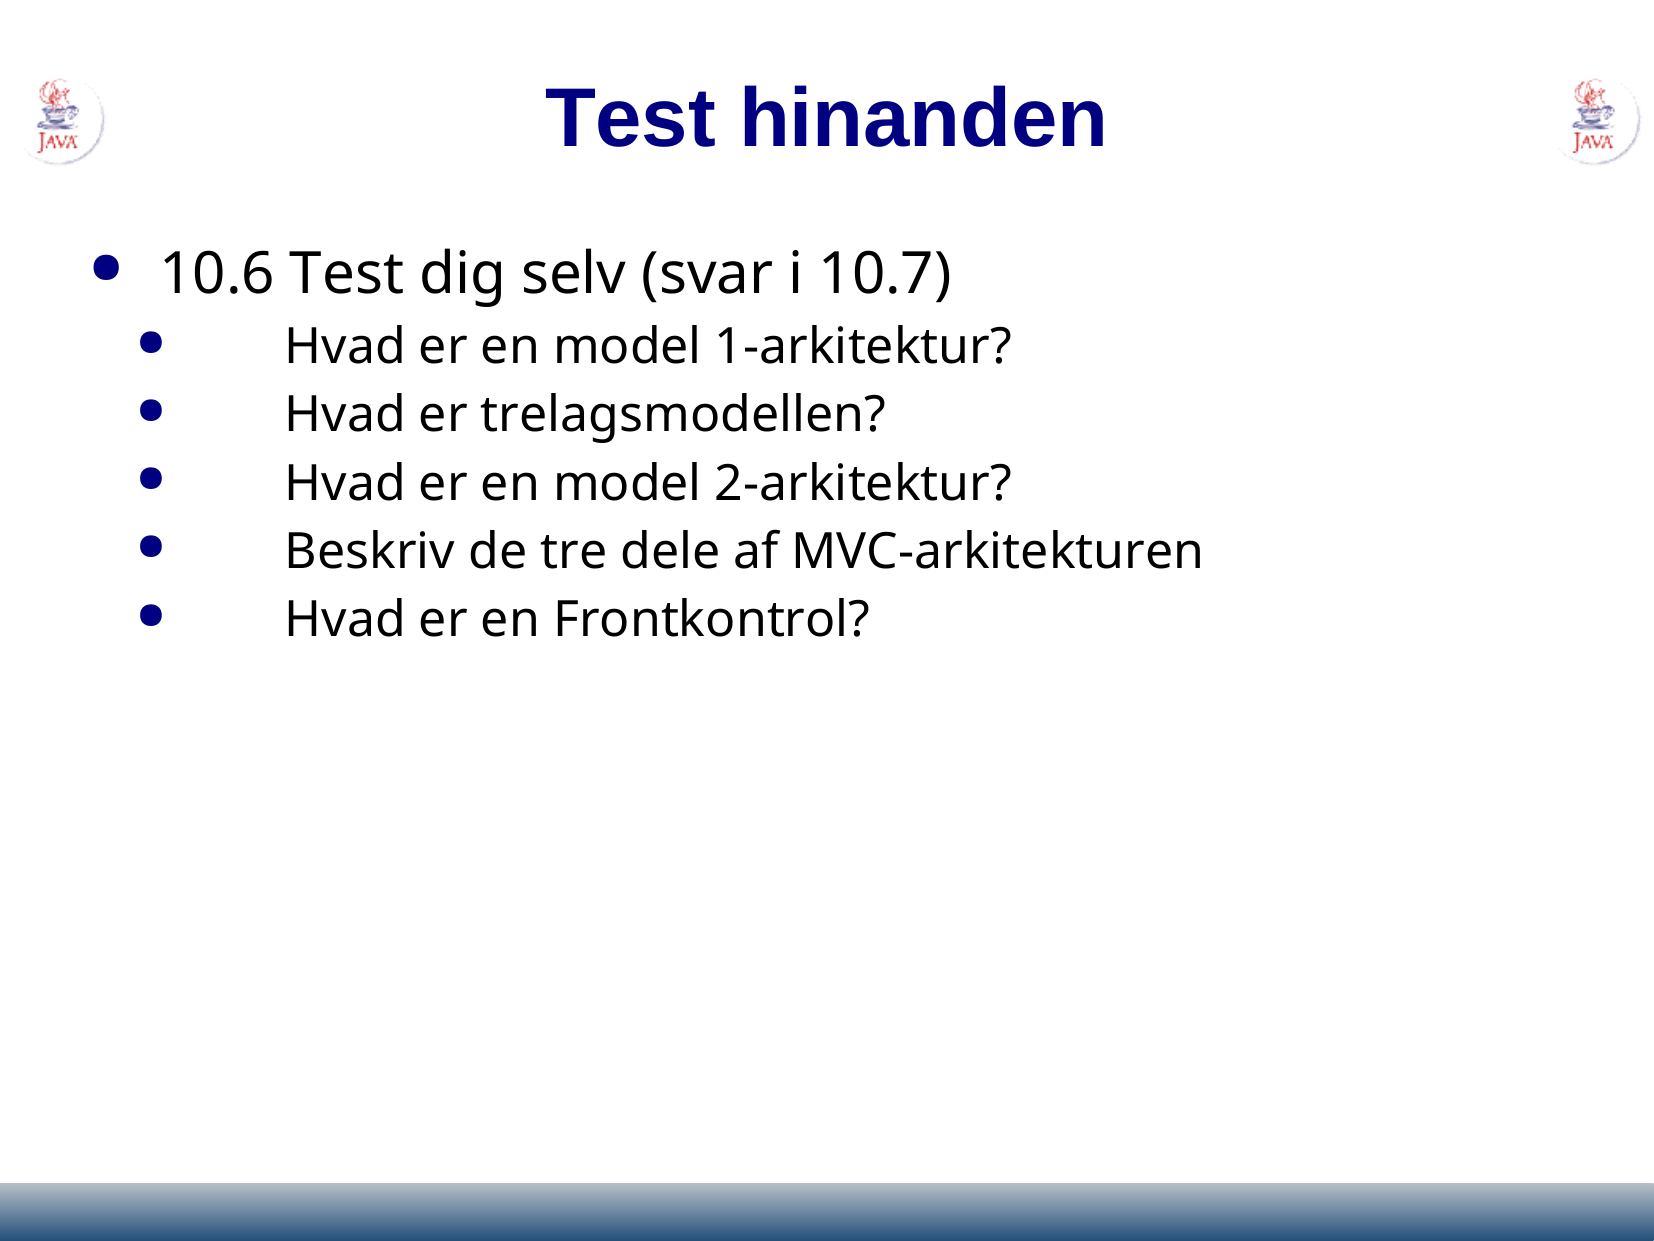

# Test hinanden
10.6 Test dig selv (svar i 10.7)
 Hvad er en model 1-arkitektur?
 Hvad er trelagsmodellen?
 Hvad er en model 2-arkitektur?
 Beskriv de tre dele af MVC-arkitekturen
 Hvad er en Frontkontrol?